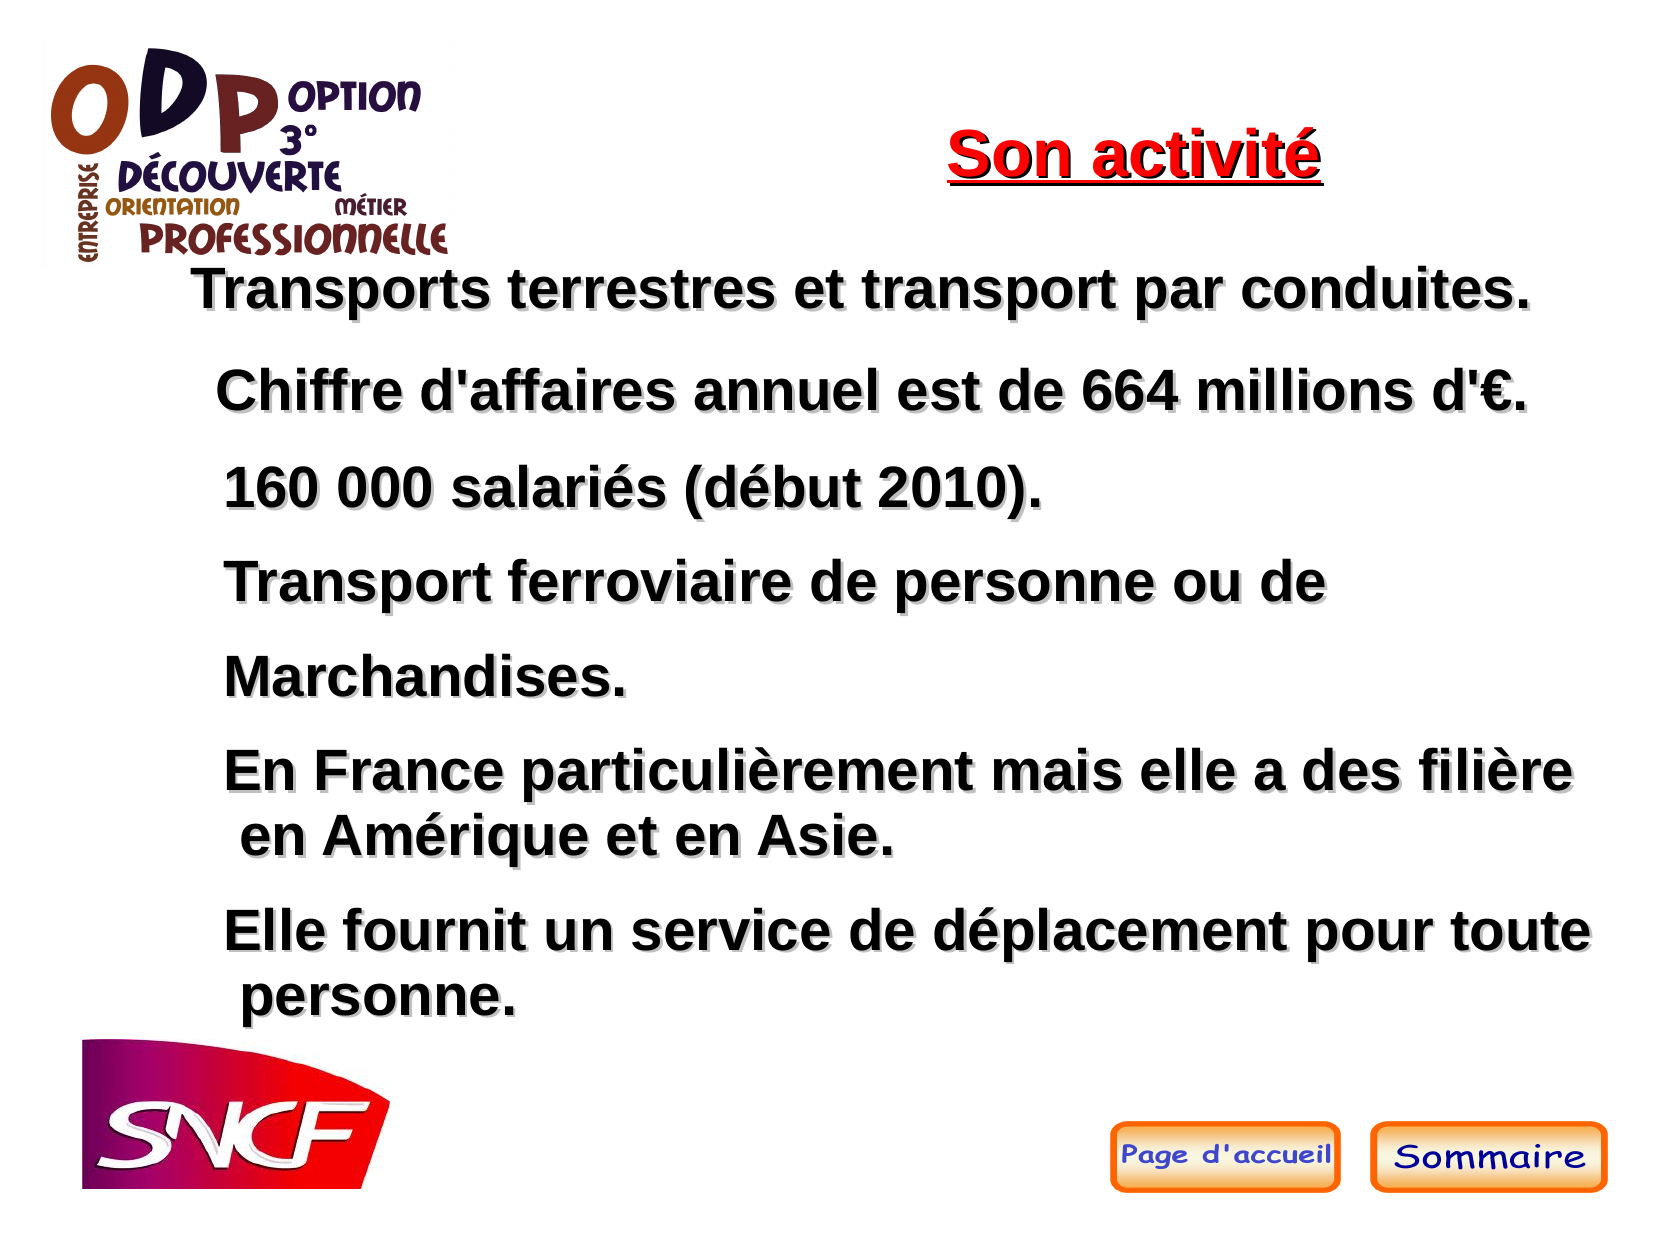

# Son activité
 Transports terrestres et transport par conduites.
 Chiffre d'affaires annuel est de 664 millions d'€.
 160 000 salariés (début 2010).
 Transport ferroviaire de personne ou de
 Marchandises.
 En France particulièrement mais elle a des filière en Amérique et en Asie.
 Elle fournit un service de déplacement pour toute personne.